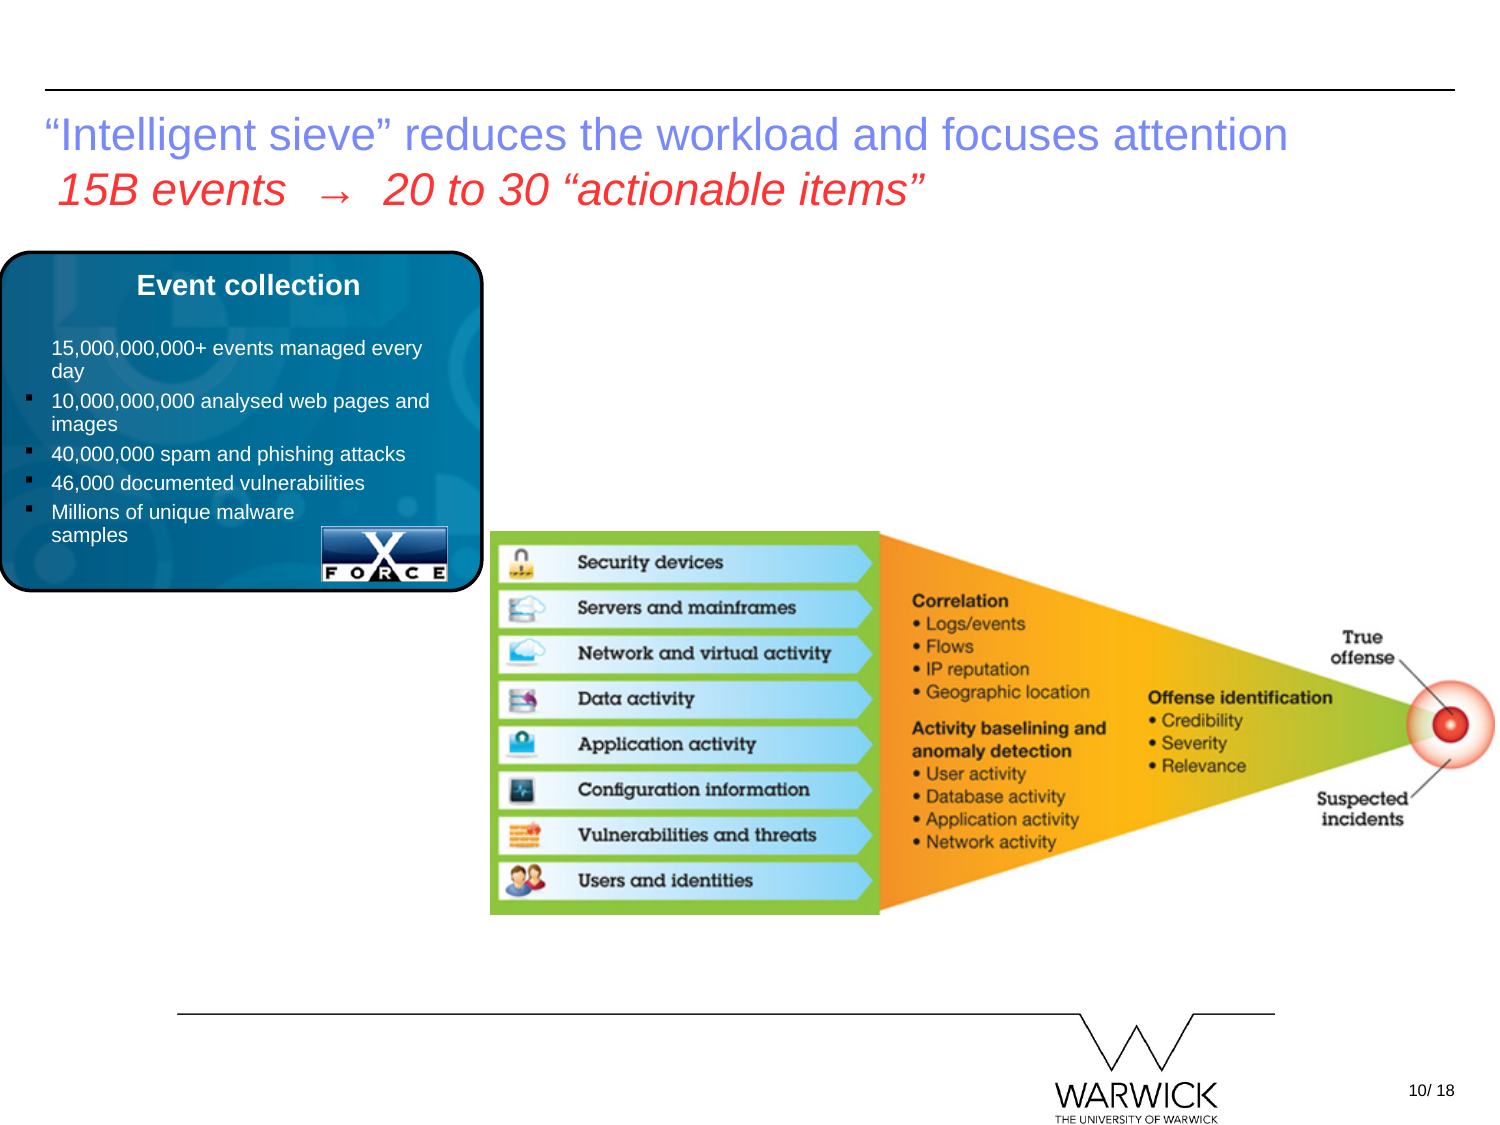

# “Intelligent sieve” reduces the workload and focuses attention 15B events → 20 to 30 “actionable items”
15,000,000,000+ events managed every day
10,000,000,000 analysed web pages and images
40,000,000 spam and phishing attacks
46,000 documented vulnerabilities
Millions of unique malware
samples
Event collection